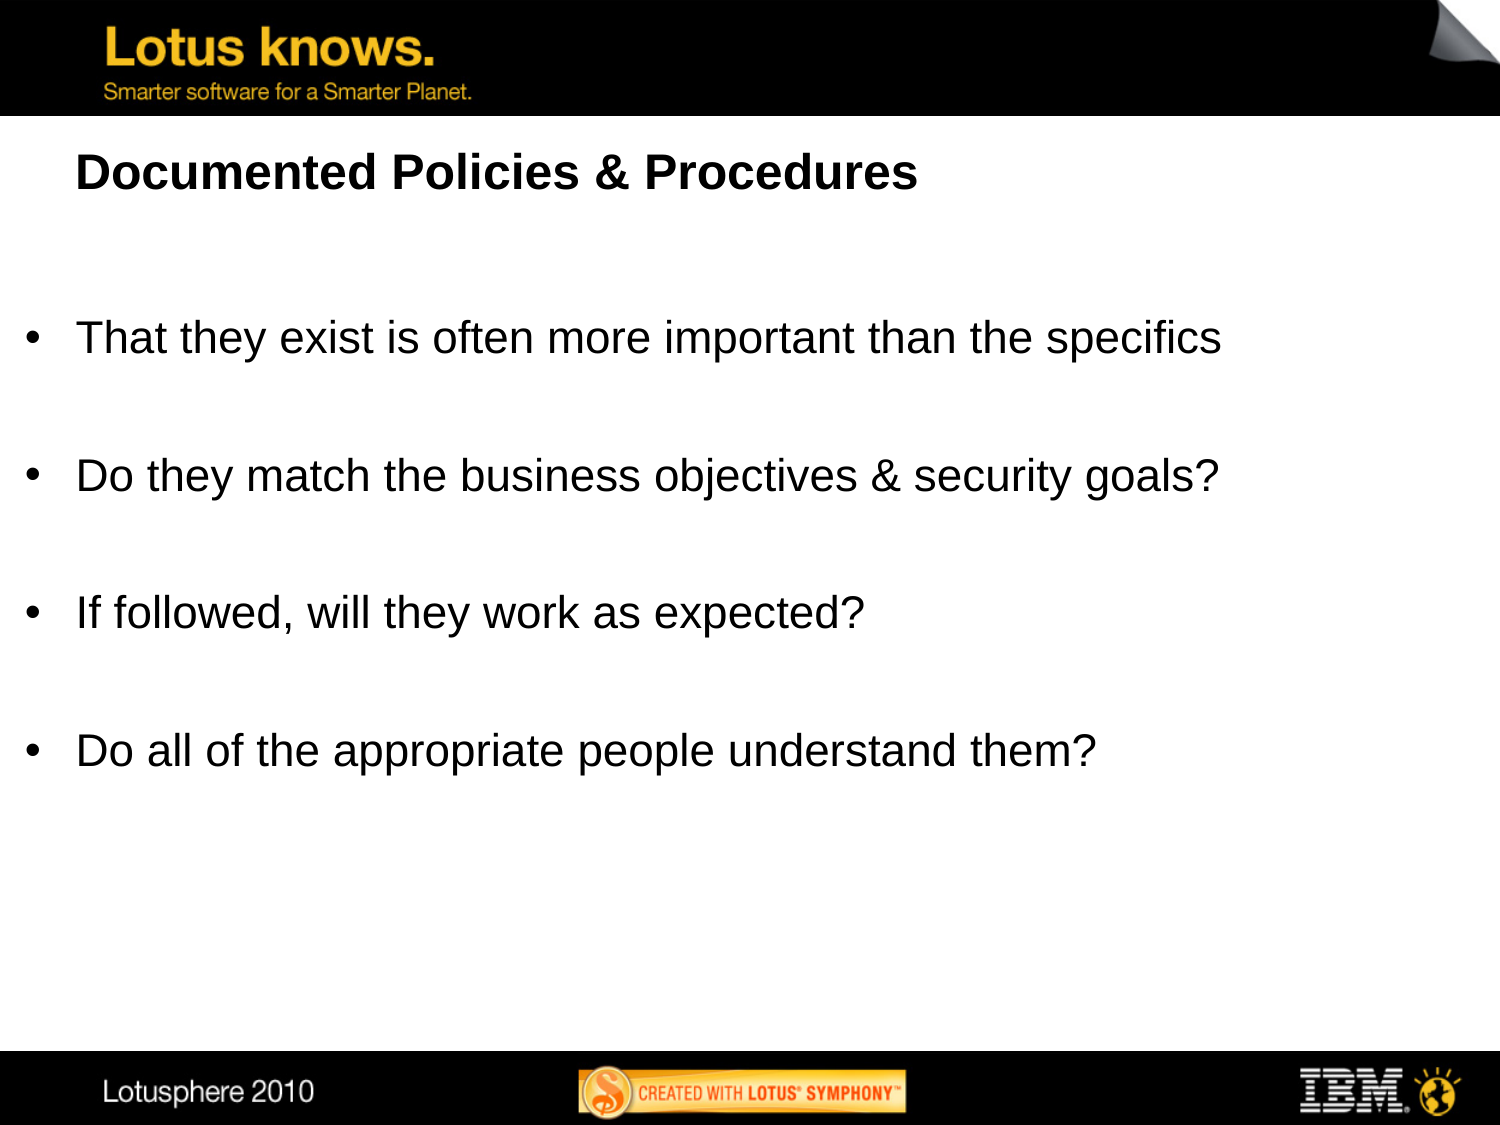

# Documented Policies & Procedures
That they exist is often more important than the specifics
Do they match the business objectives & security goals?
If followed, will they work as expected?
Do all of the appropriate people understand them?